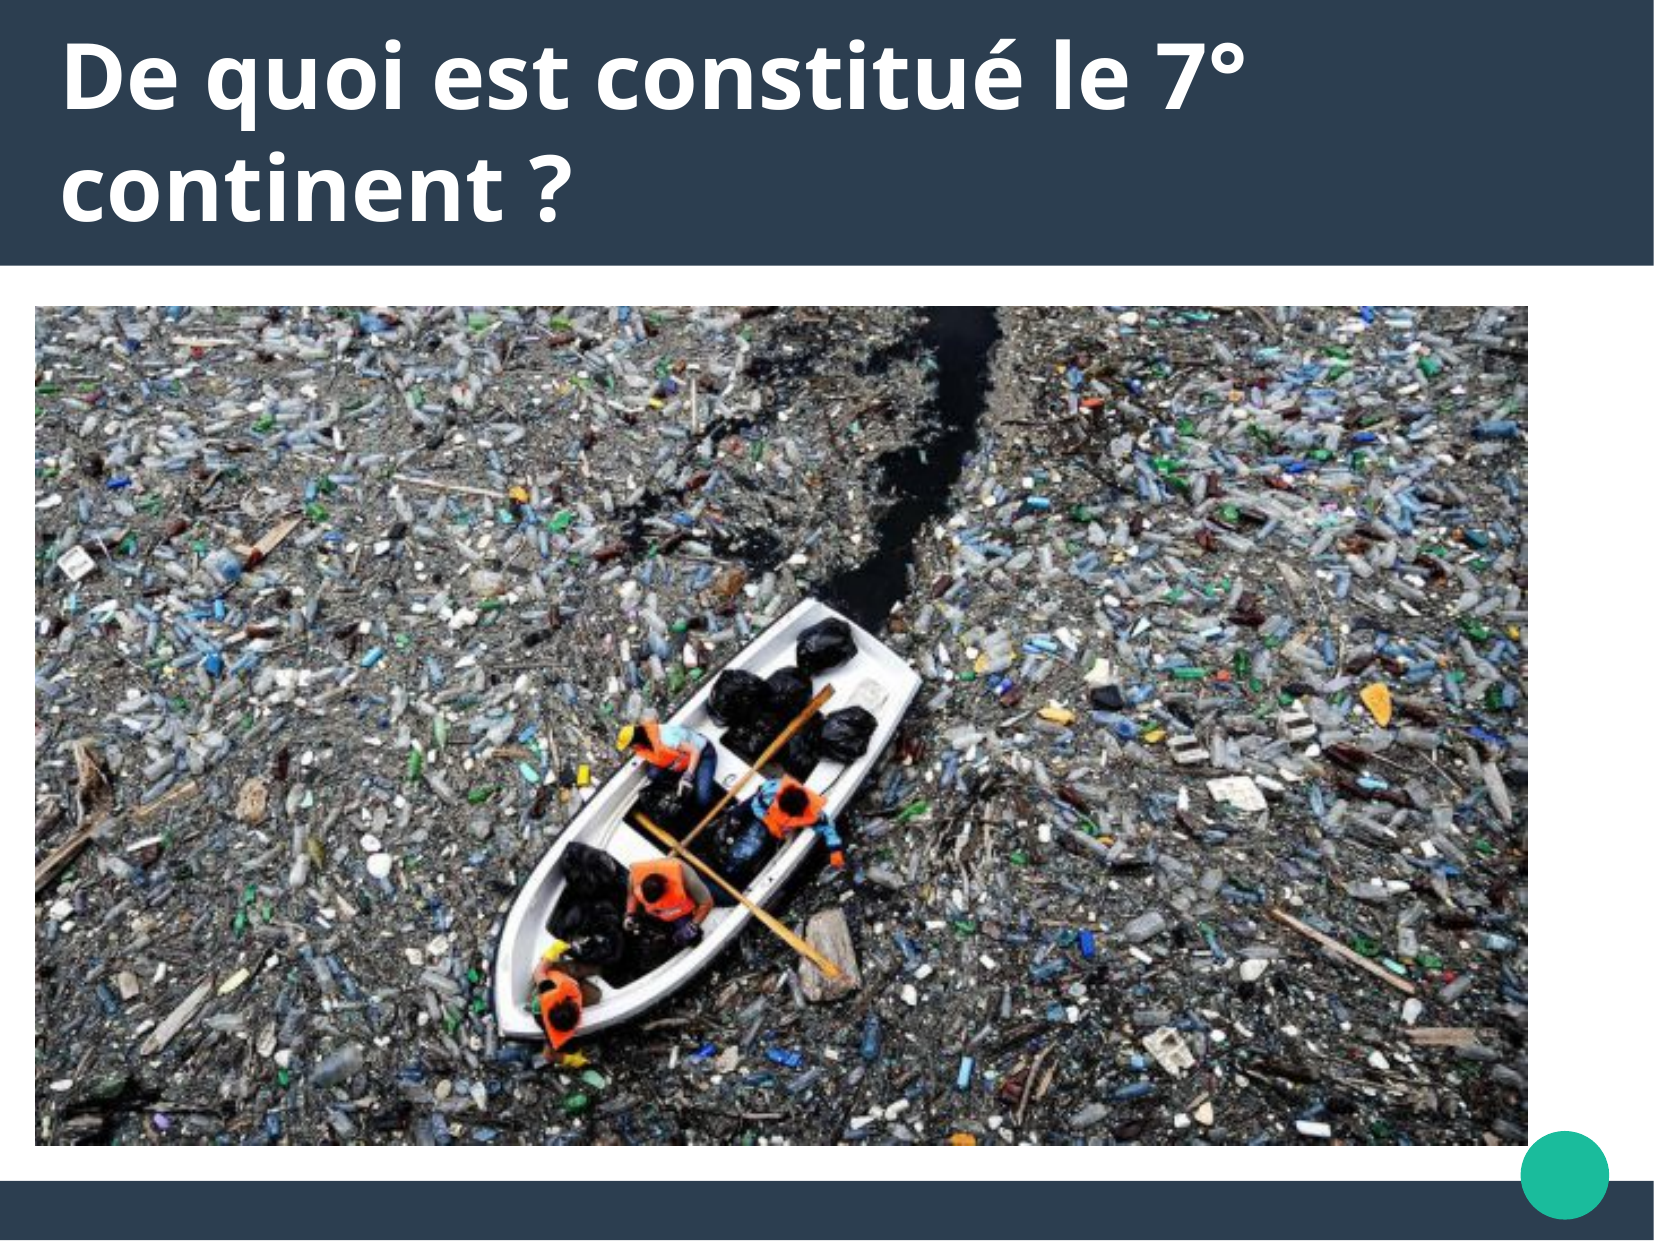

# De quoi est constitué le 7° continent ?